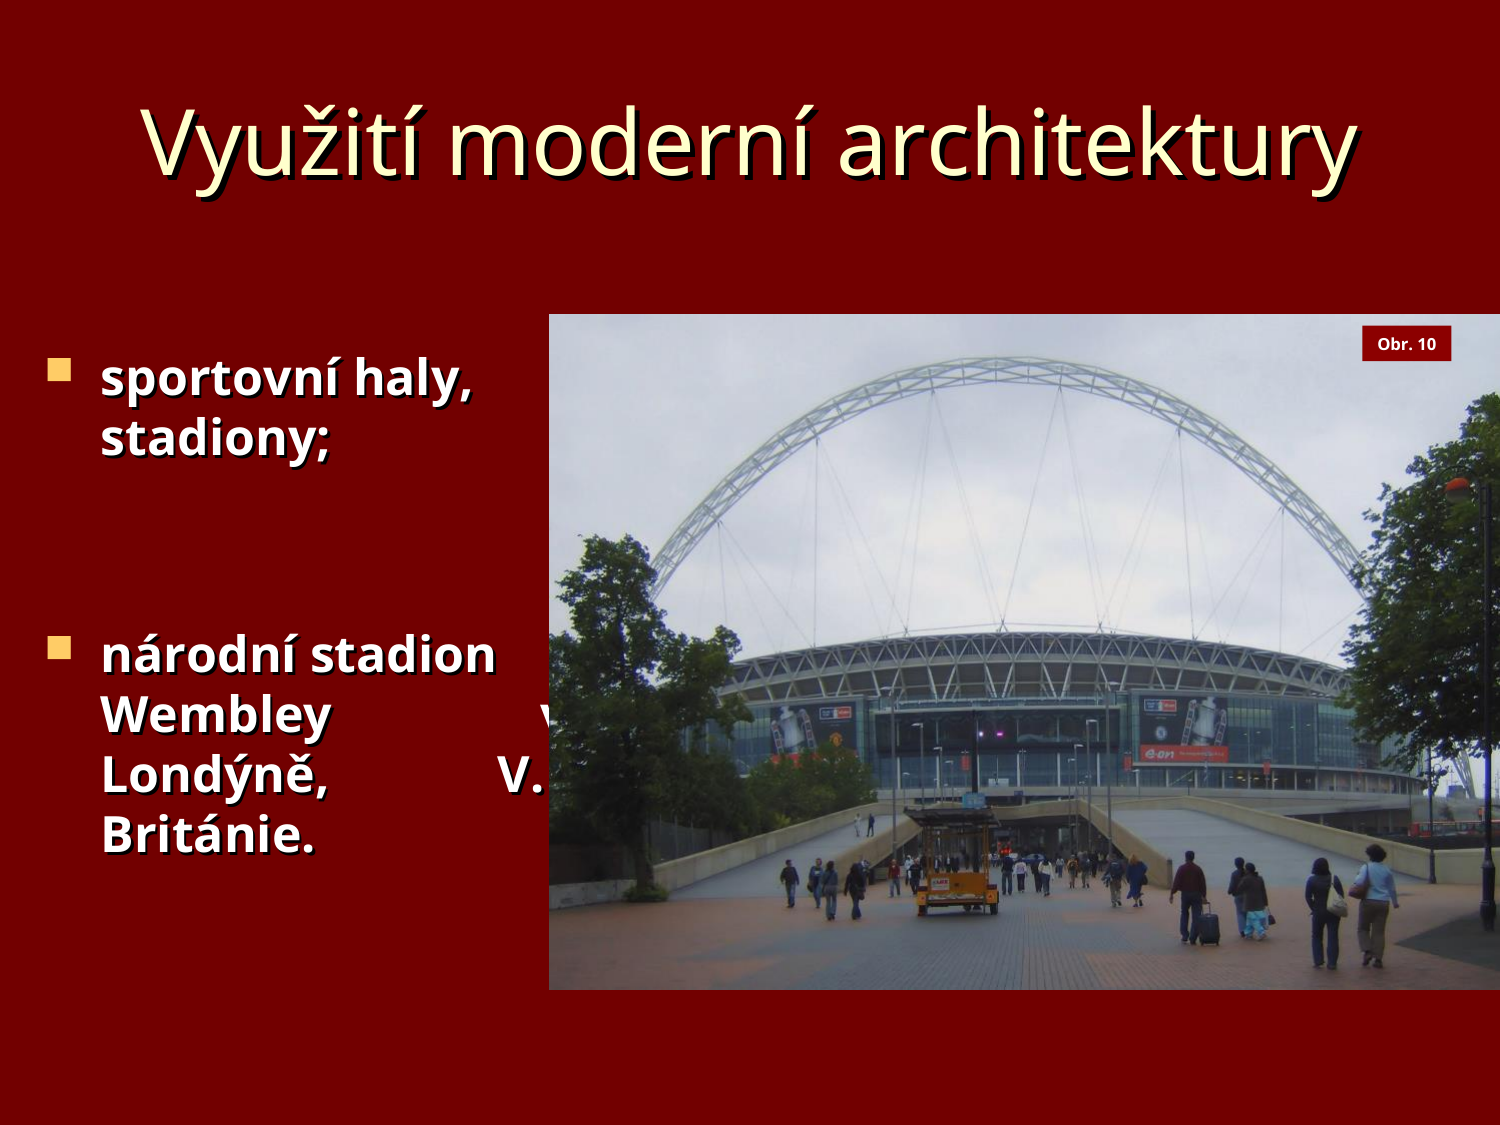

# Využití moderní architektury
Obr. 10
sportovní haly, stadiony;
národní stadion Wembley v Londýně, V. Británie.